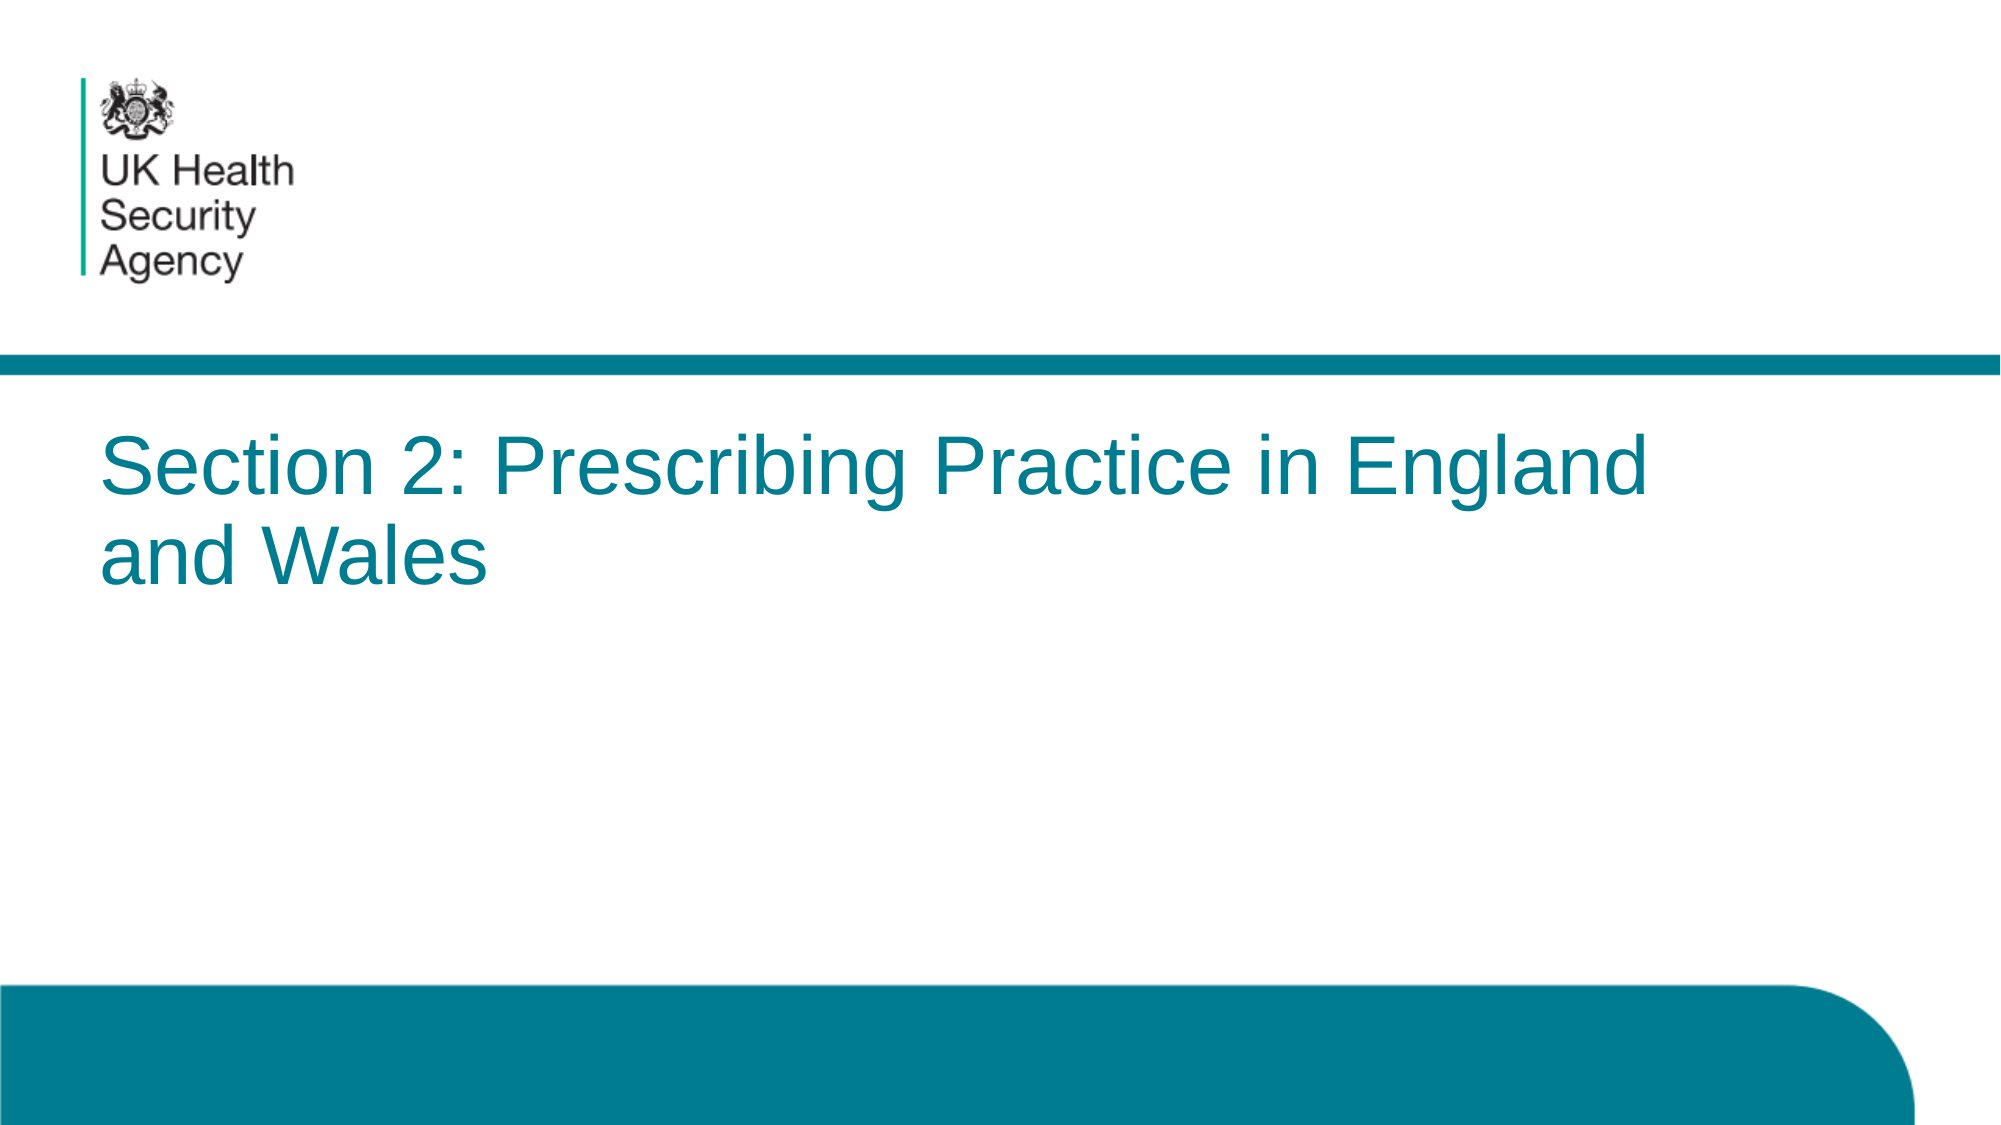

# Section 2: Prescribing Practice in England and Wales